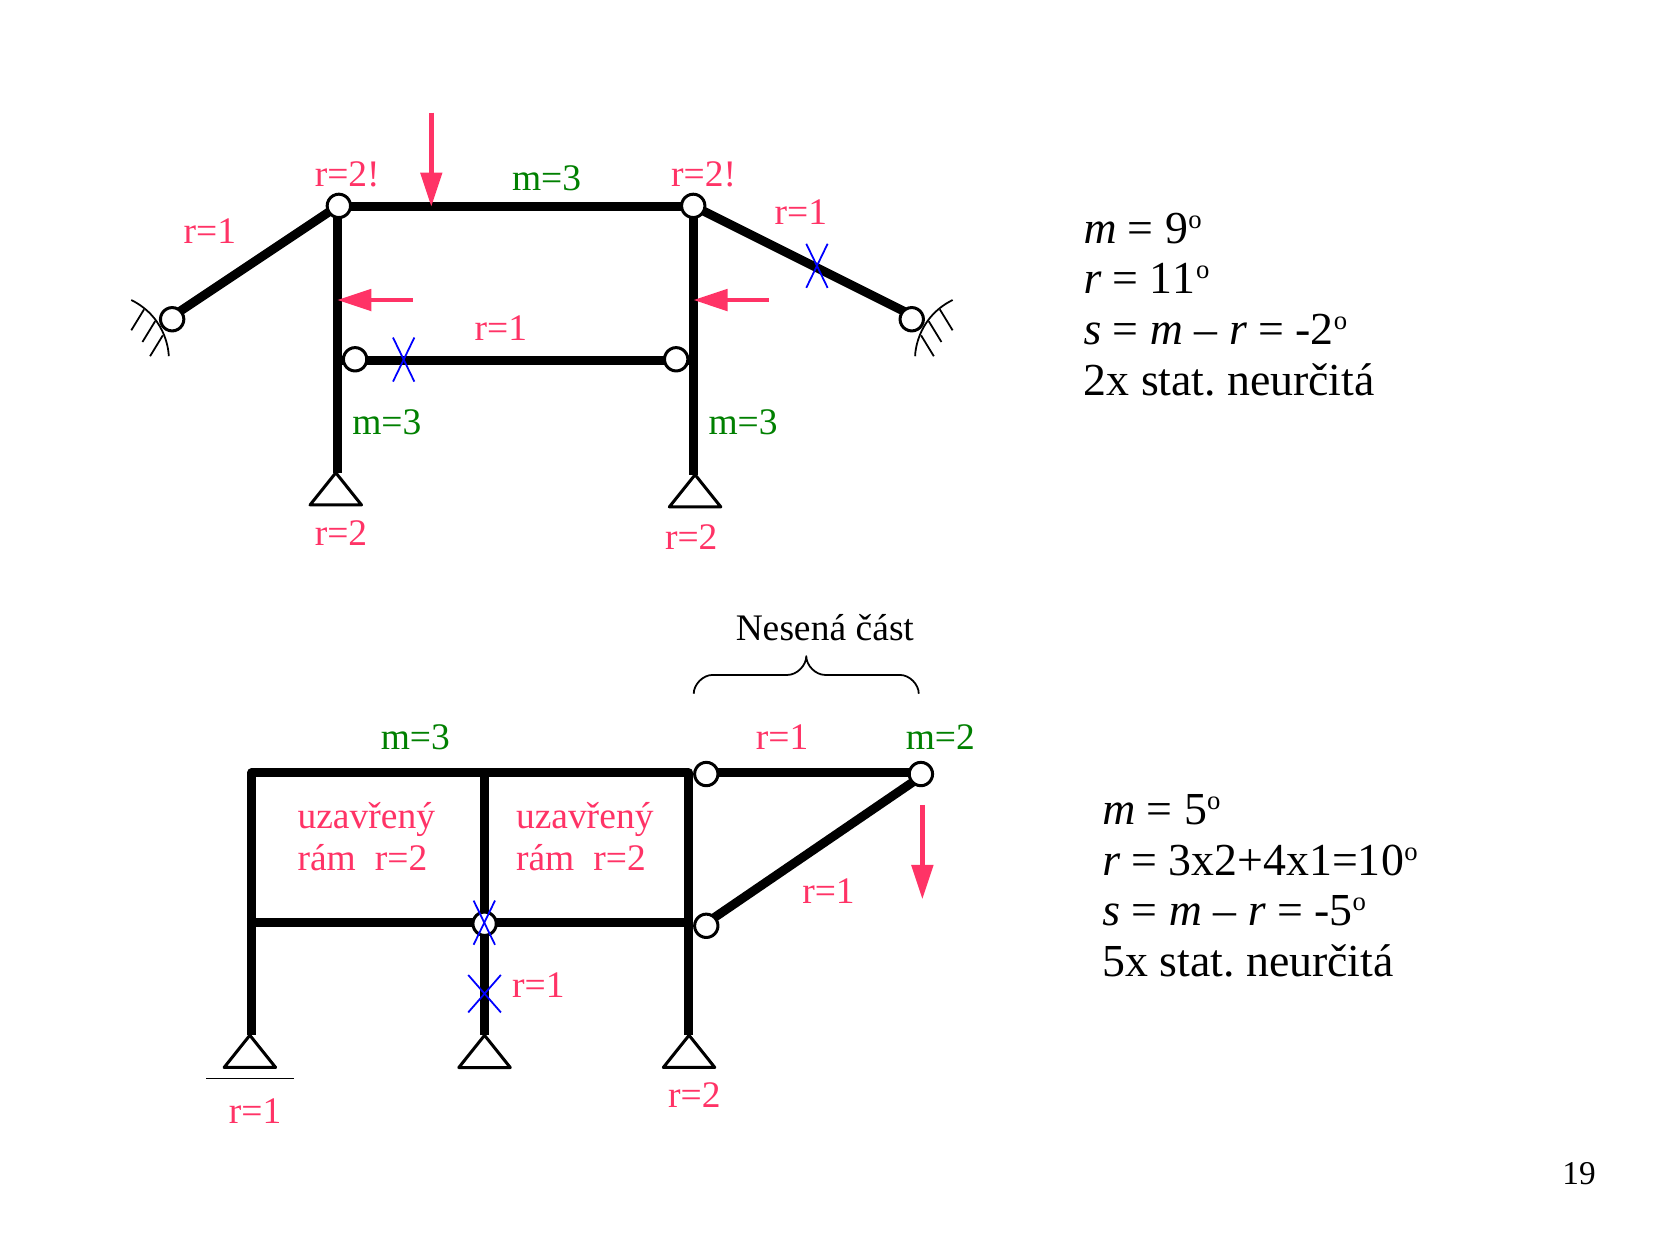

r=2!
r=2!
m=3
r=1
m = 9o
r = 11o
s = m – r = -2o
2x stat. neurčitá
r=1
r=1
m=3
m=3
r=2
r=2
Nesená část
m=3
r=1
m=2
m = 5o
r = 3x2+4x1=10o
s = m – r = -5o
5x stat. neurčitá
uzavřený rám r=2
uzavřený rám r=2
r=1
r=1
r=2
r=1
19